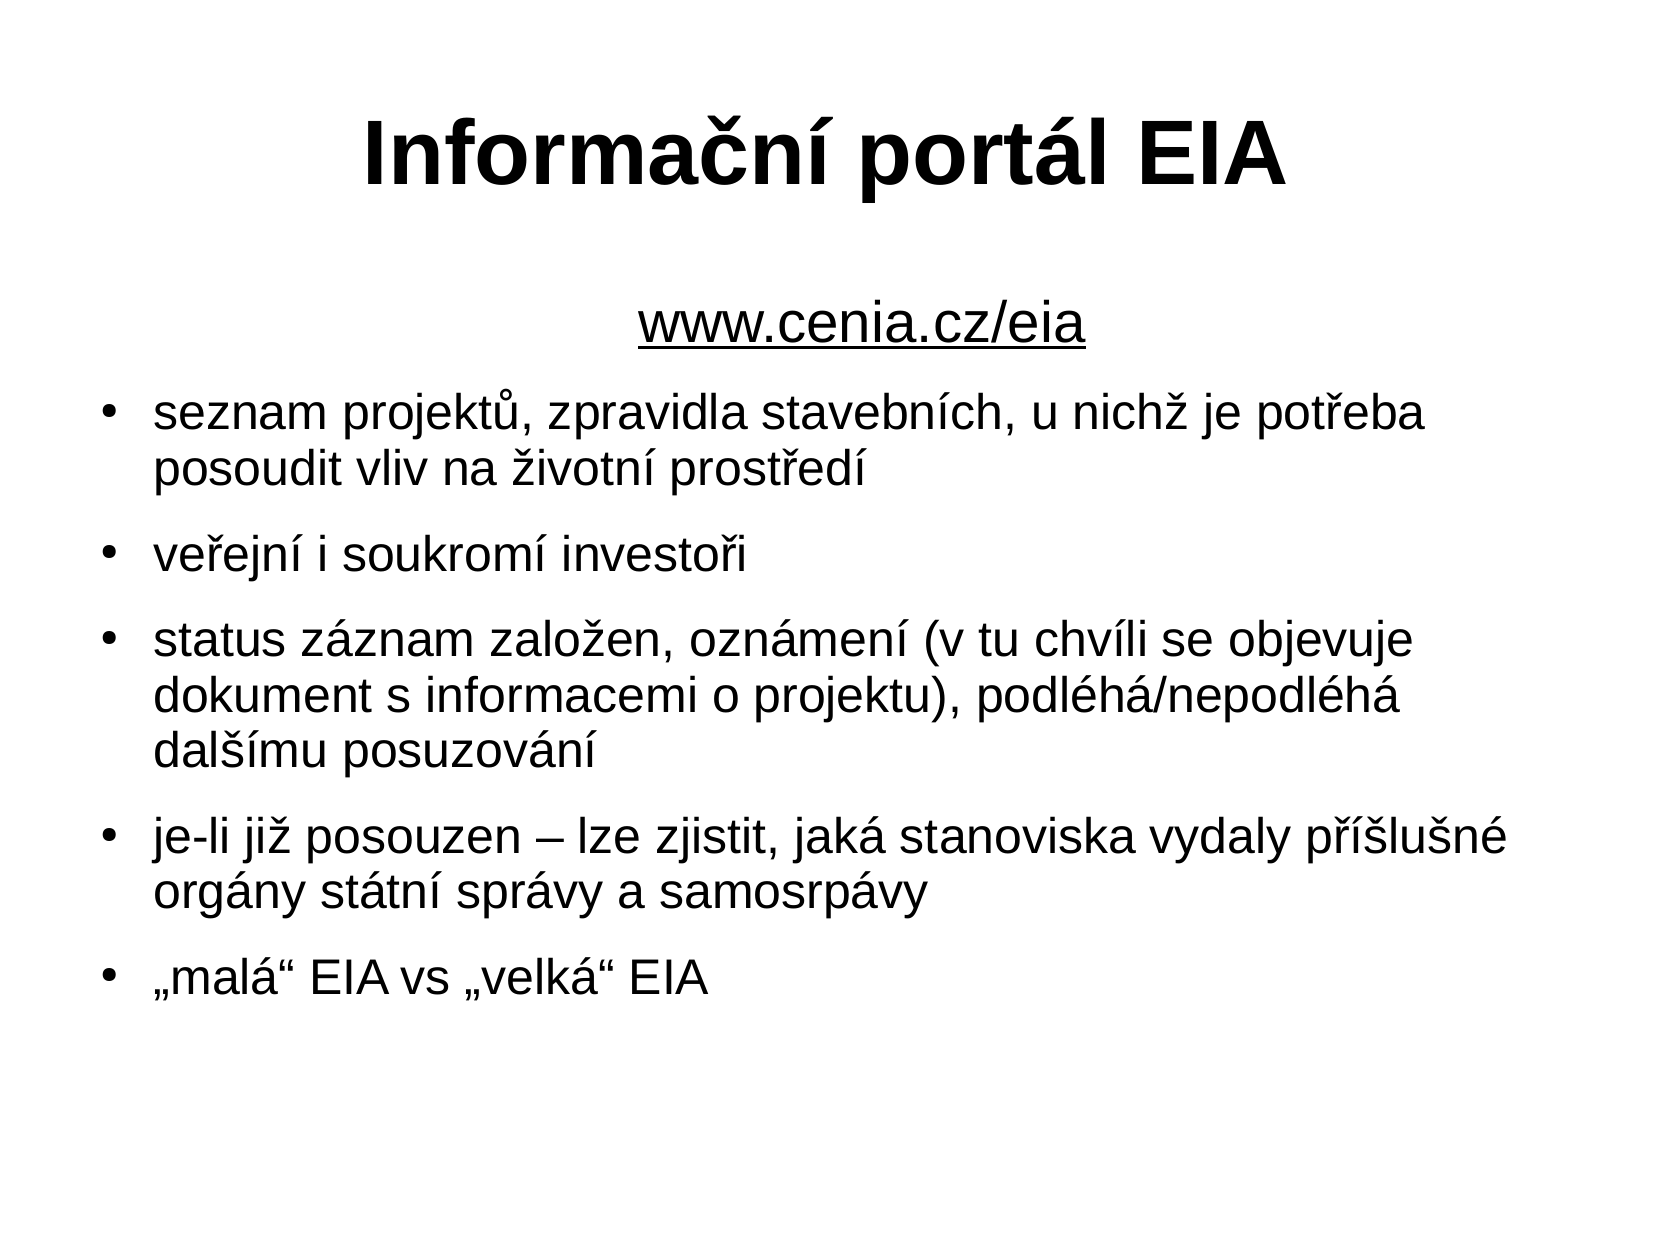

# Informační portál EIA
www.cenia.cz/eia
seznam projektů, zpravidla stavebních, u nichž je potřeba posoudit vliv na životní prostředí
veřejní i soukromí investoři
status záznam založen, oznámení (v tu chvíli se objevuje dokument s informacemi o projektu), podléhá/nepodléhá dalšímu posuzování
je-li již posouzen – lze zjistit, jaká stanoviska vydaly příšlušné orgány státní správy a samosrpávy
„malá“ EIA vs „velká“ EIA